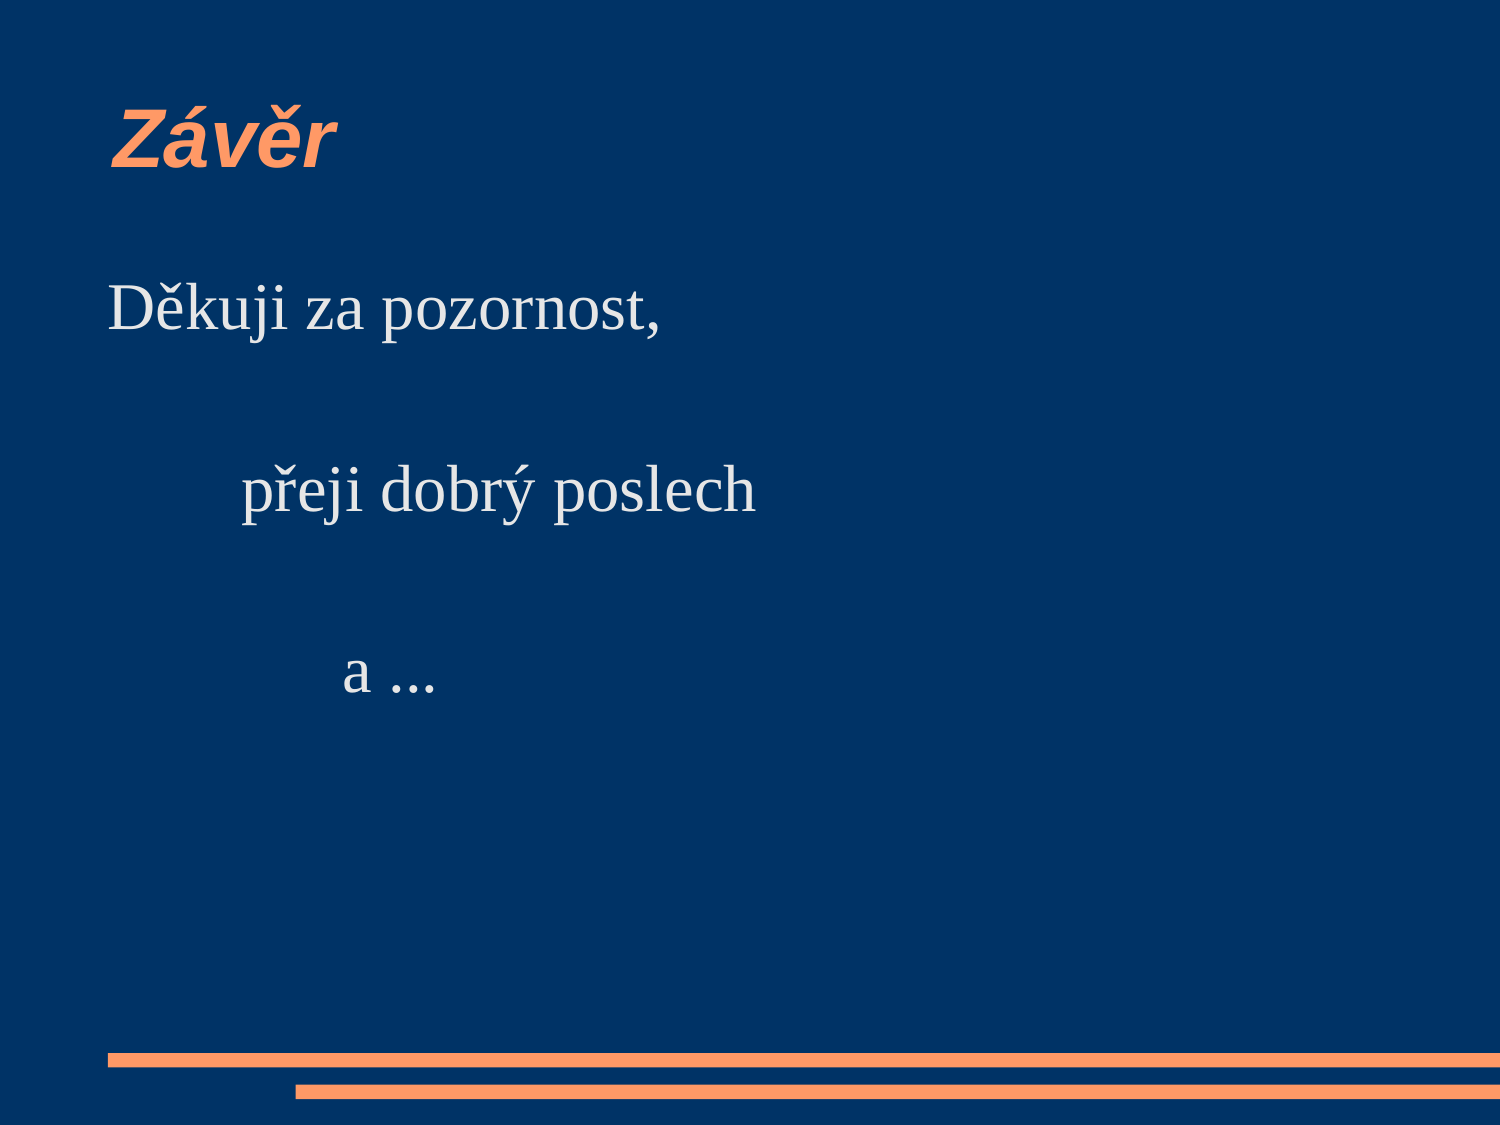

# Závěr
Děkuji za pozornost,
 přeji dobrý poslech
 a ...